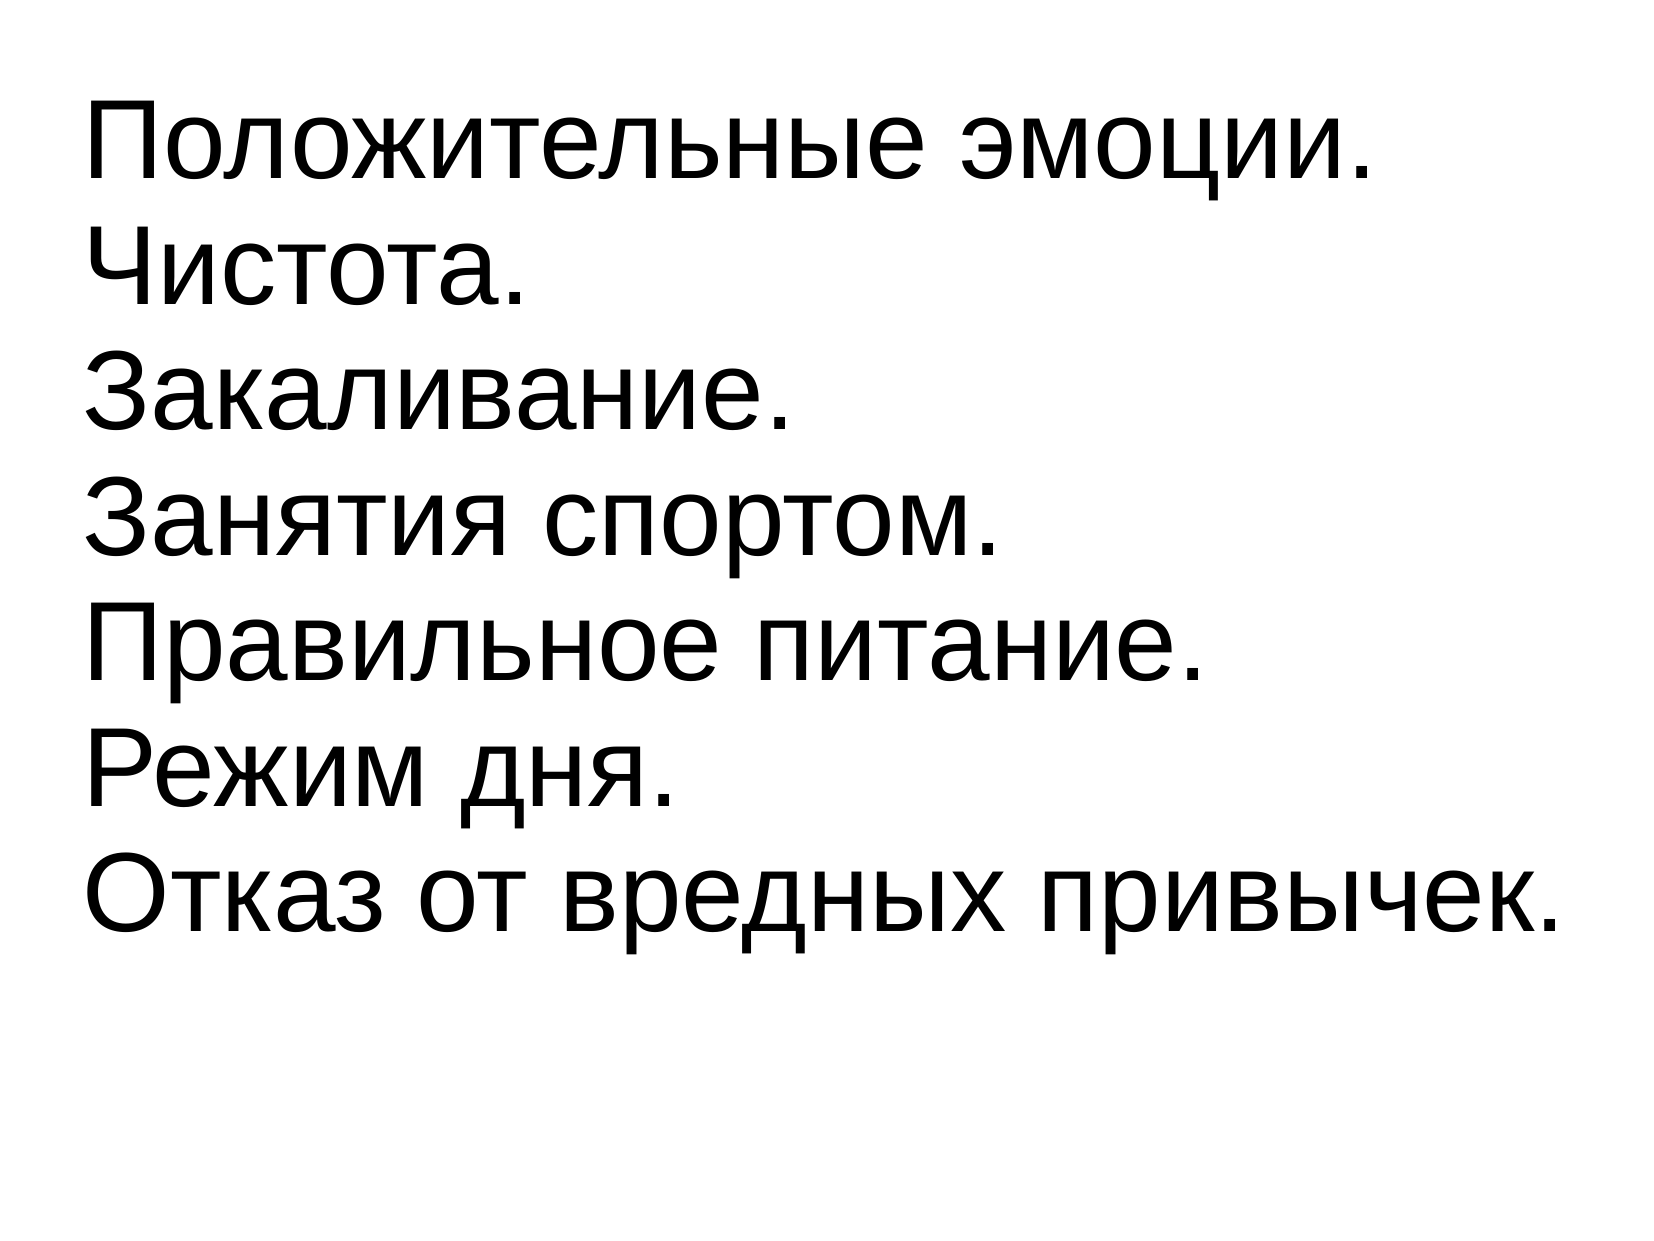

# Положительные эмоции.
Чистота.
Закаливание.
Занятия спортом.
Правильное питание.
Режим дня.
Отказ от вредных привычек.